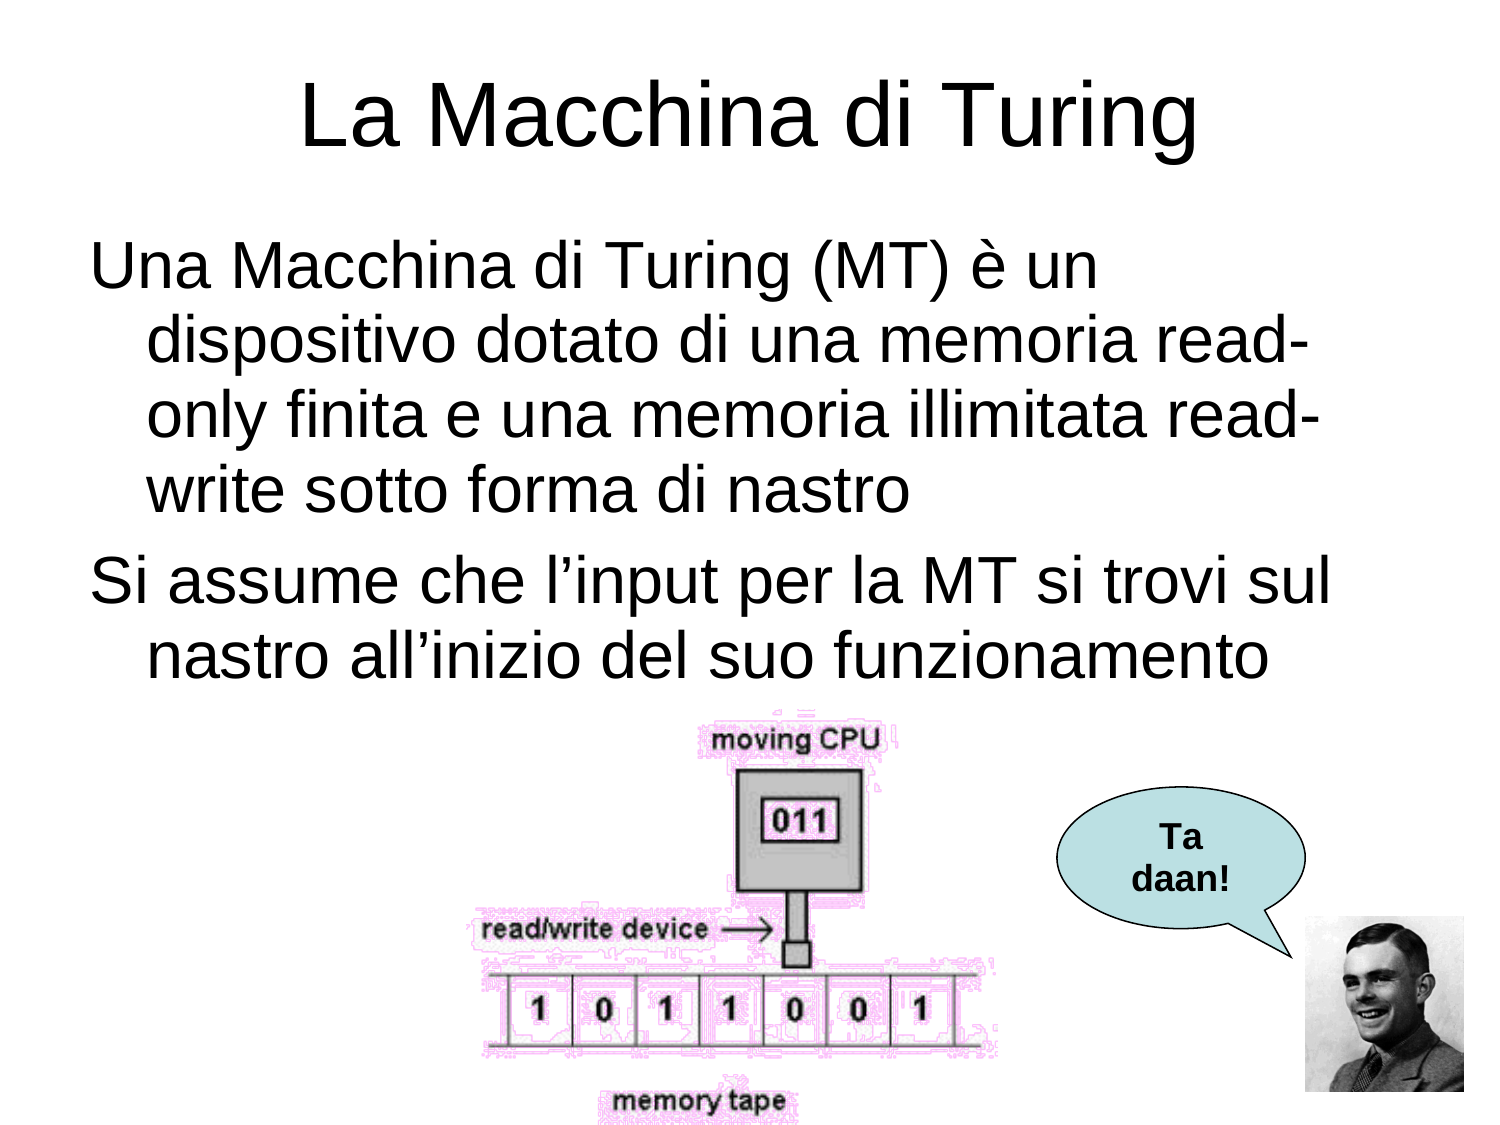

# La Macchina di Turing
Una Macchina di Turing (MT) è un dispositivo dotato di una memoria read-only finita e una memoria illimitata read-write sotto forma di nastro
Si assume che l’input per la MT si trovi sul nastro all’inizio del suo funzionamento
Ta
daan!